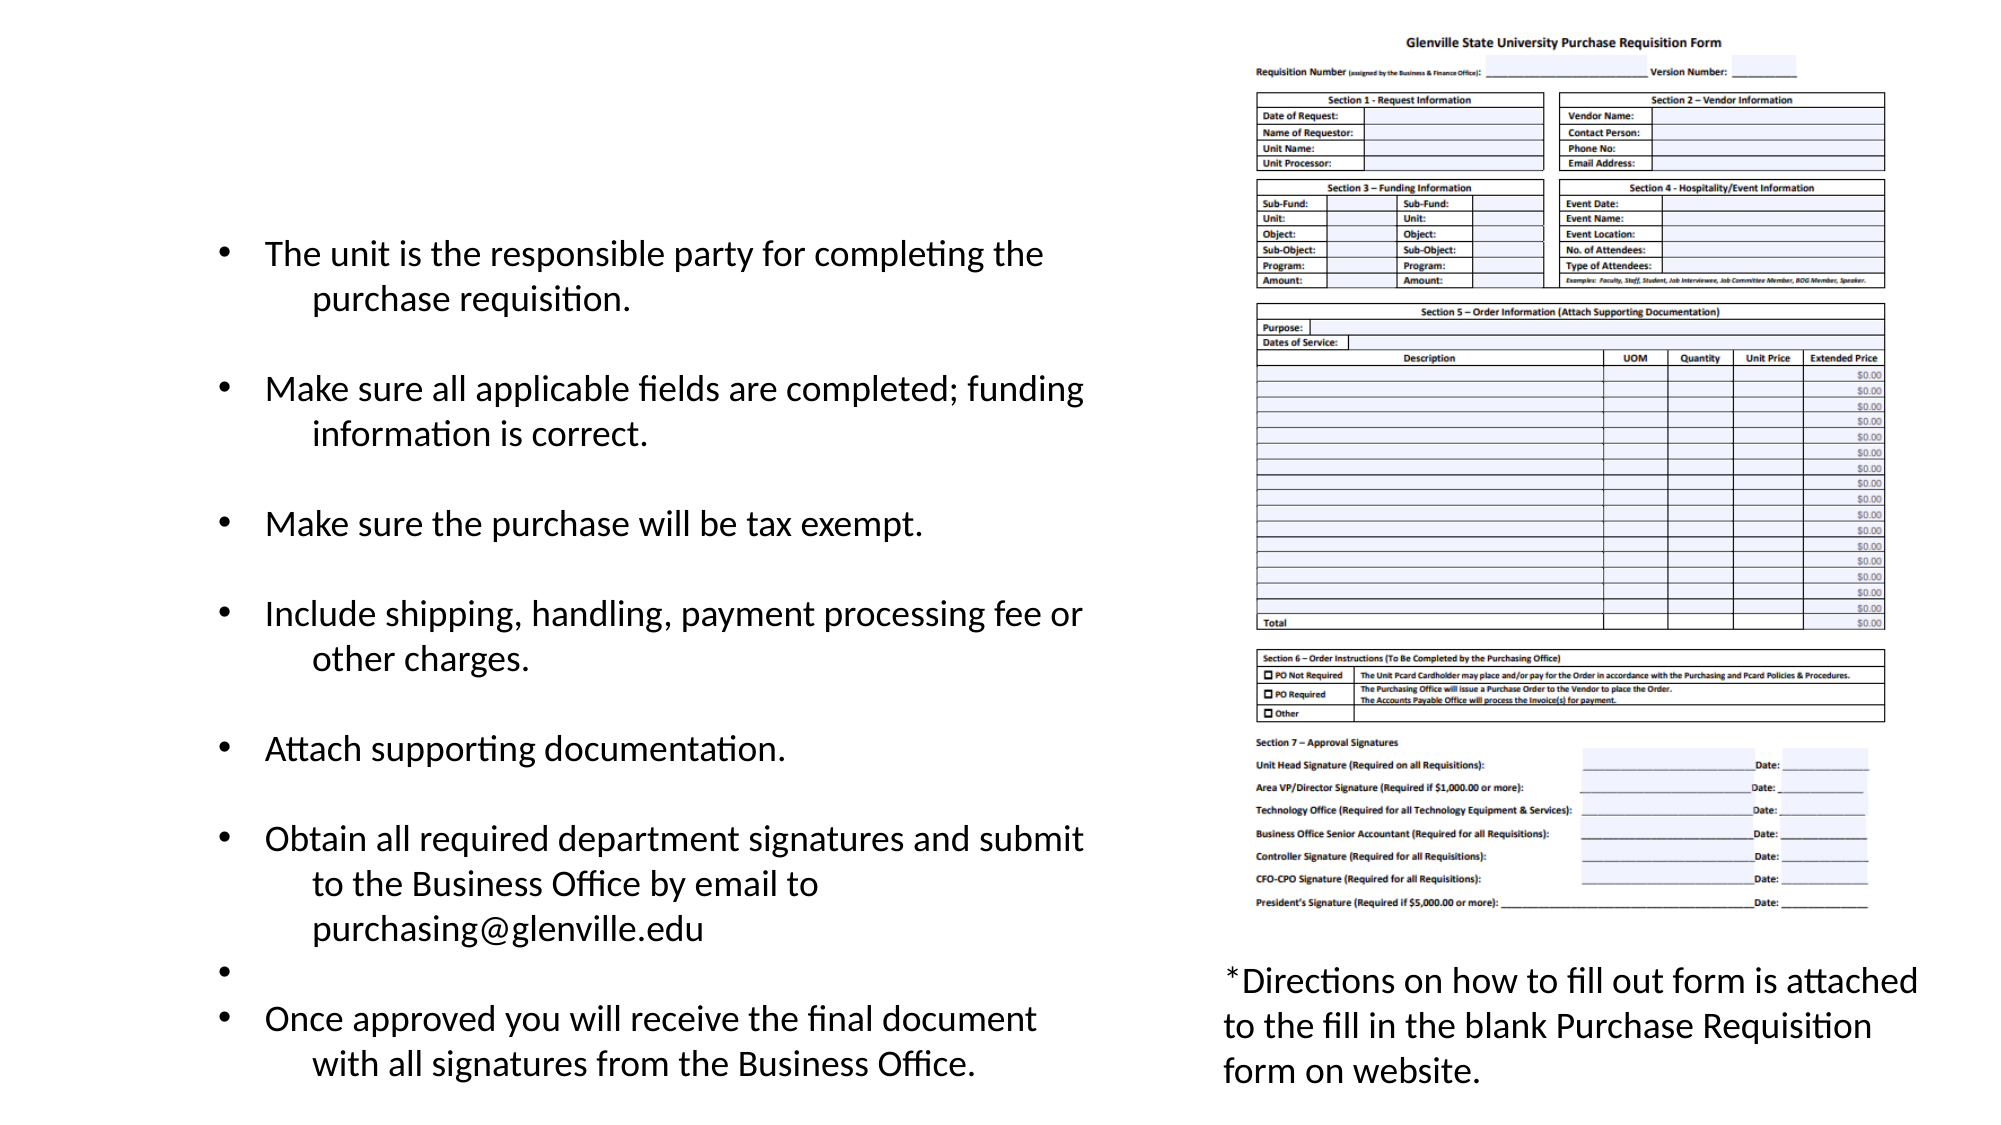

# Purchase Requisition
The unit is the responsible party for completing the purchase requisition.
Make sure all applicable fields are completed; funding information is correct.
Make sure the purchase will be tax exempt.
Include shipping, handling, payment processing fee or other charges.
Attach supporting documentation.
Obtain all required department signatures and submit to the Business Office by email to purchasing@glenville.edu
Once approved you will receive the final document with all signatures from the Business Office.
*Directions on how to fill out form is attached to the fill in the blank Purchase Requisition form on website.